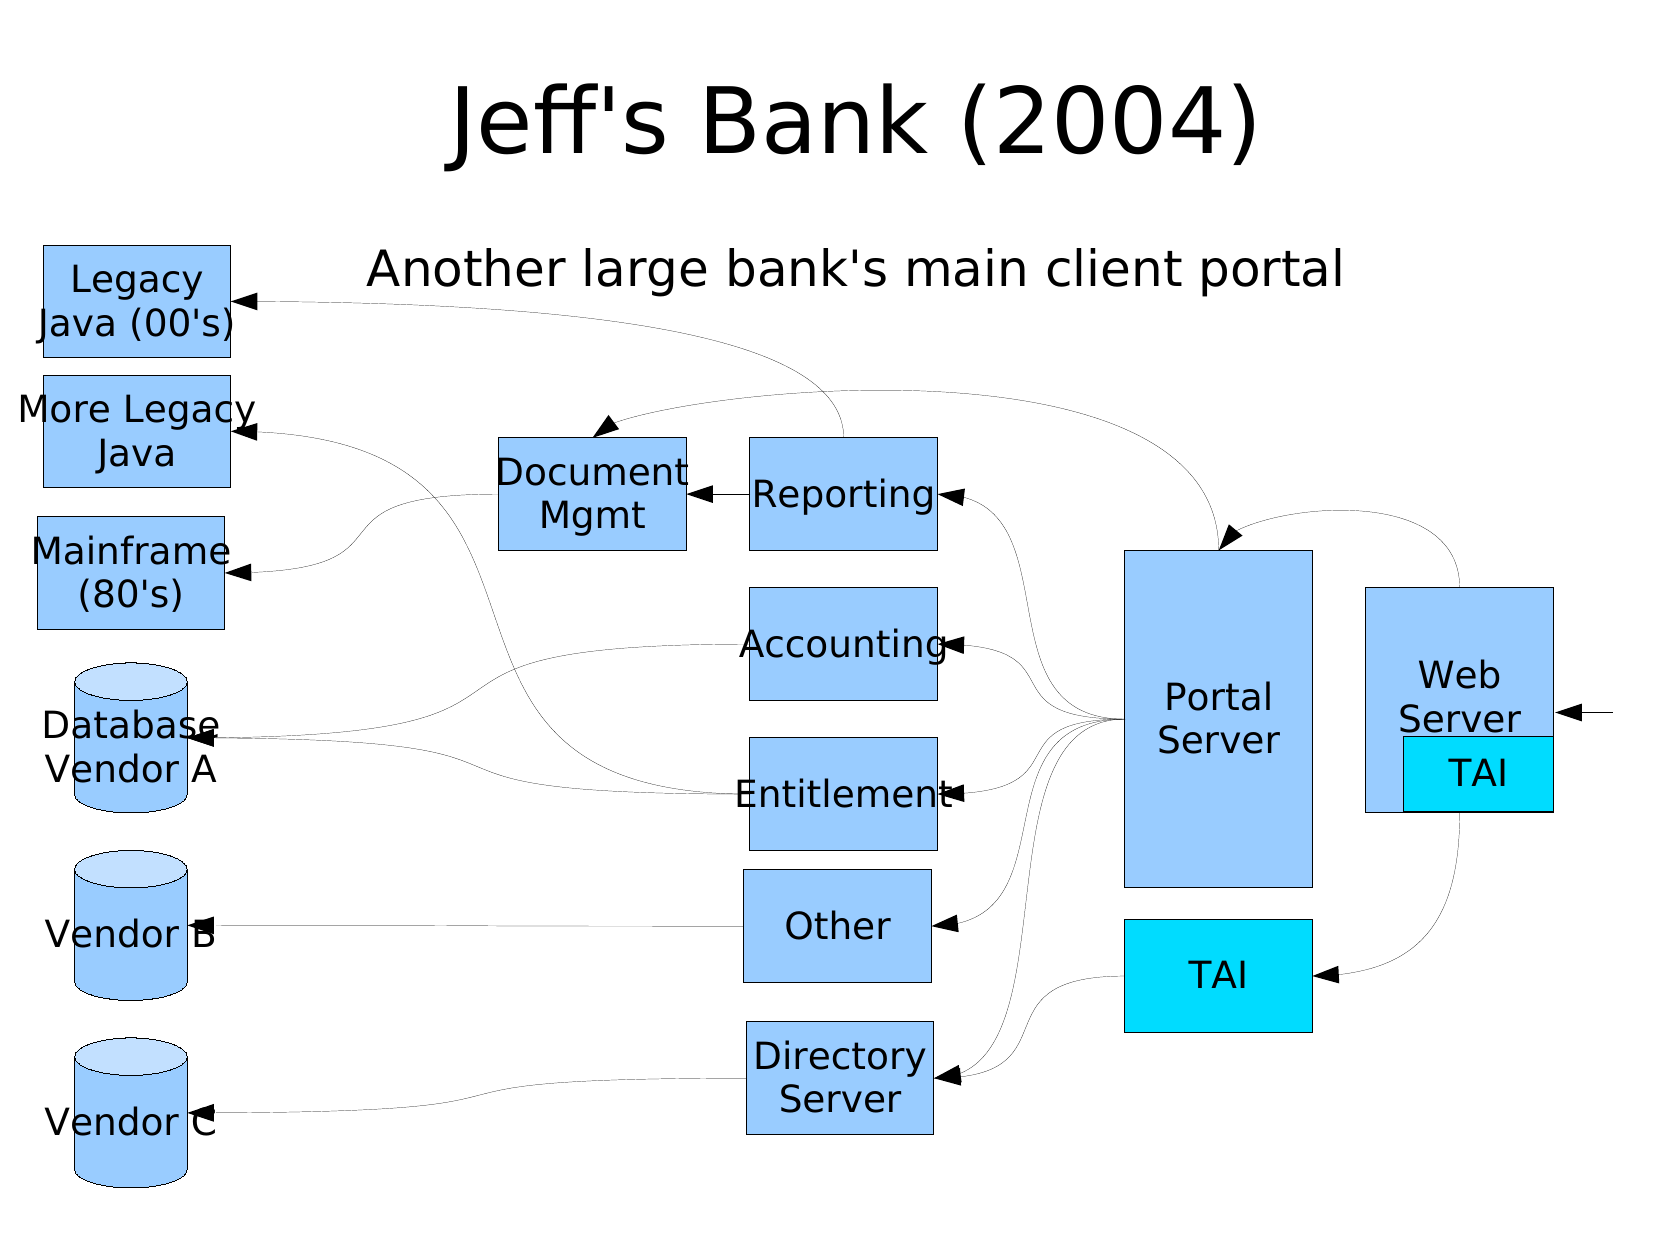

# Jeff's Bank (2004)
Another large bank's main client portal
Legacy
Java (00's)
More Legacy
Java
Document
Mgmt
Reporting
Mainframe
(80's)
Portal
Server
Accounting
Web
Server
TAI
Database
Vendor A
Entitlement
Vendor B
Other
TAI
Directory
Server
Vendor C